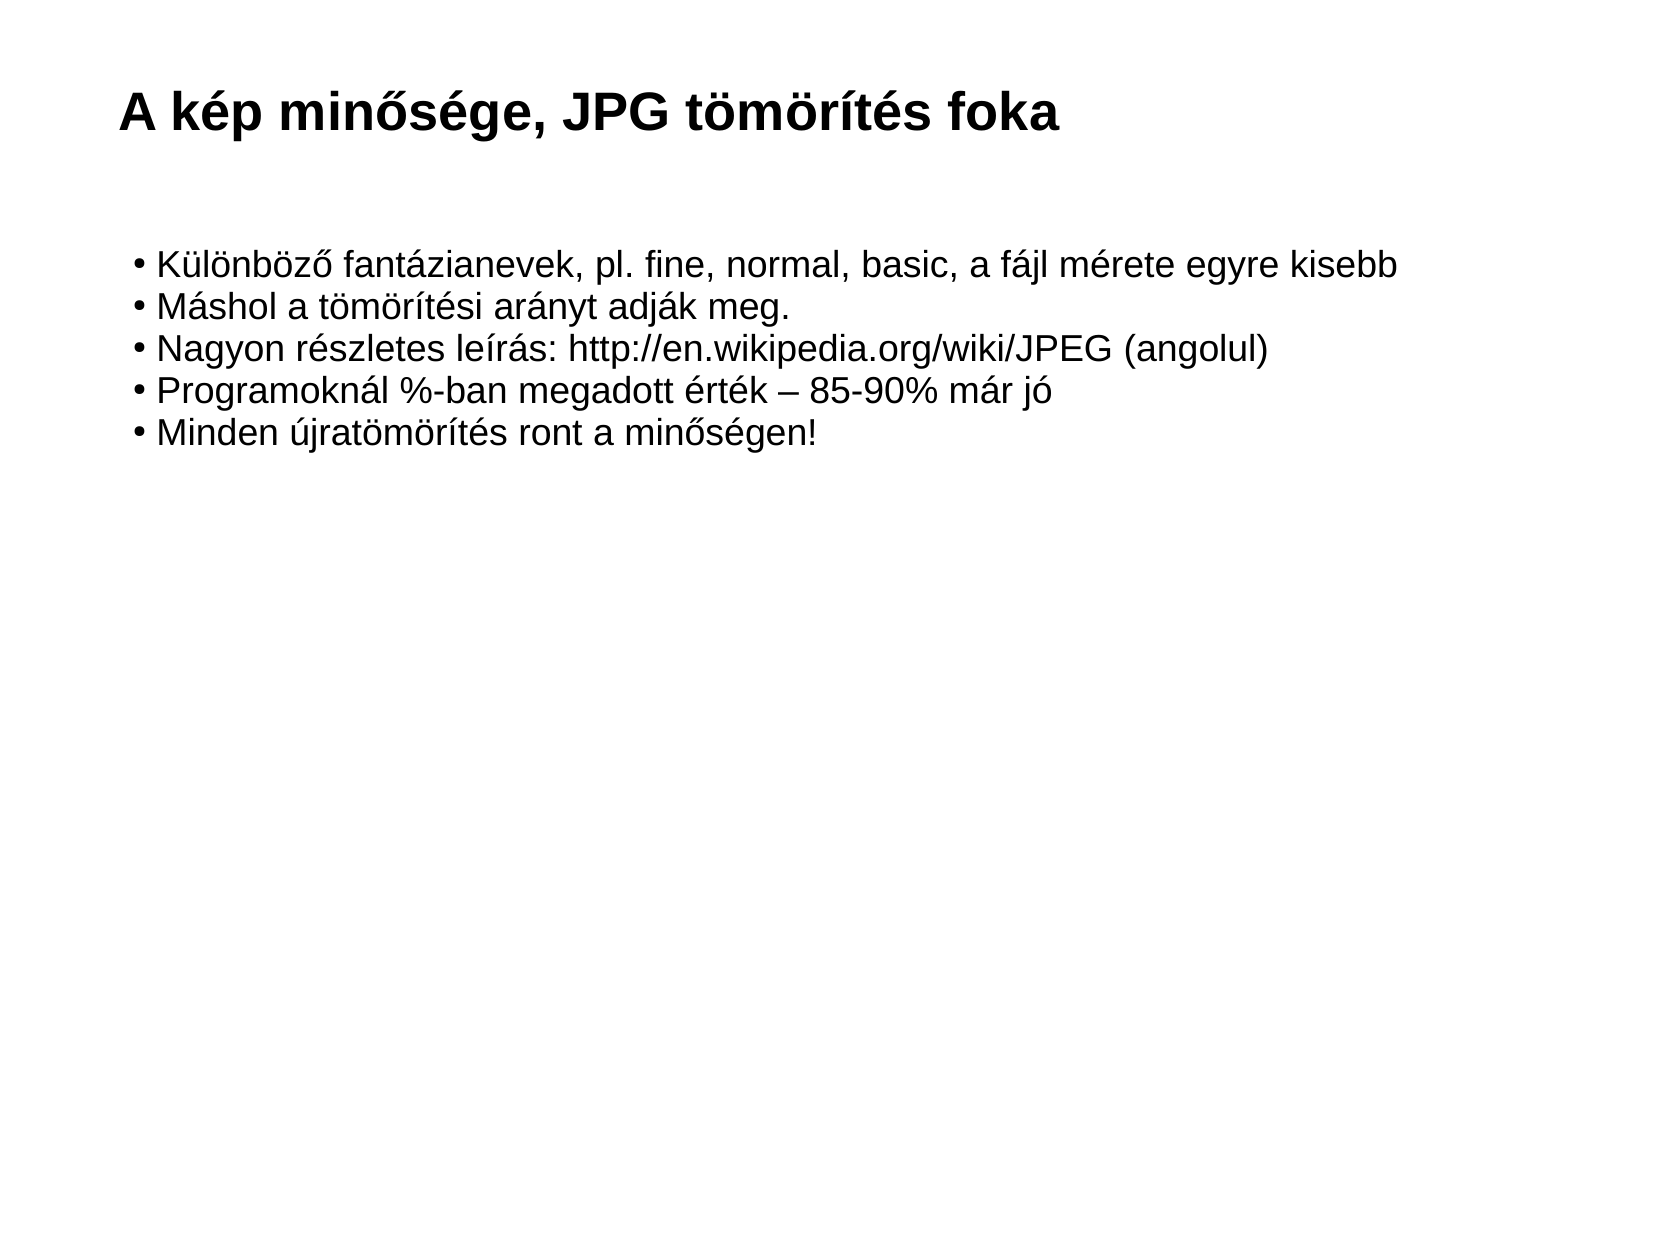

A kép minősége, JPG tömörítés foka
 Különböző fantázianevek, pl. fine, normal, basic, a fájl mérete egyre kisebb
 Máshol a tömörítési arányt adják meg.
 Nagyon részletes leírás: http://en.wikipedia.org/wiki/JPEG (angolul)
 Programoknál %-ban megadott érték – 85-90% már jó
 Minden újratömörítés ront a minőségen!